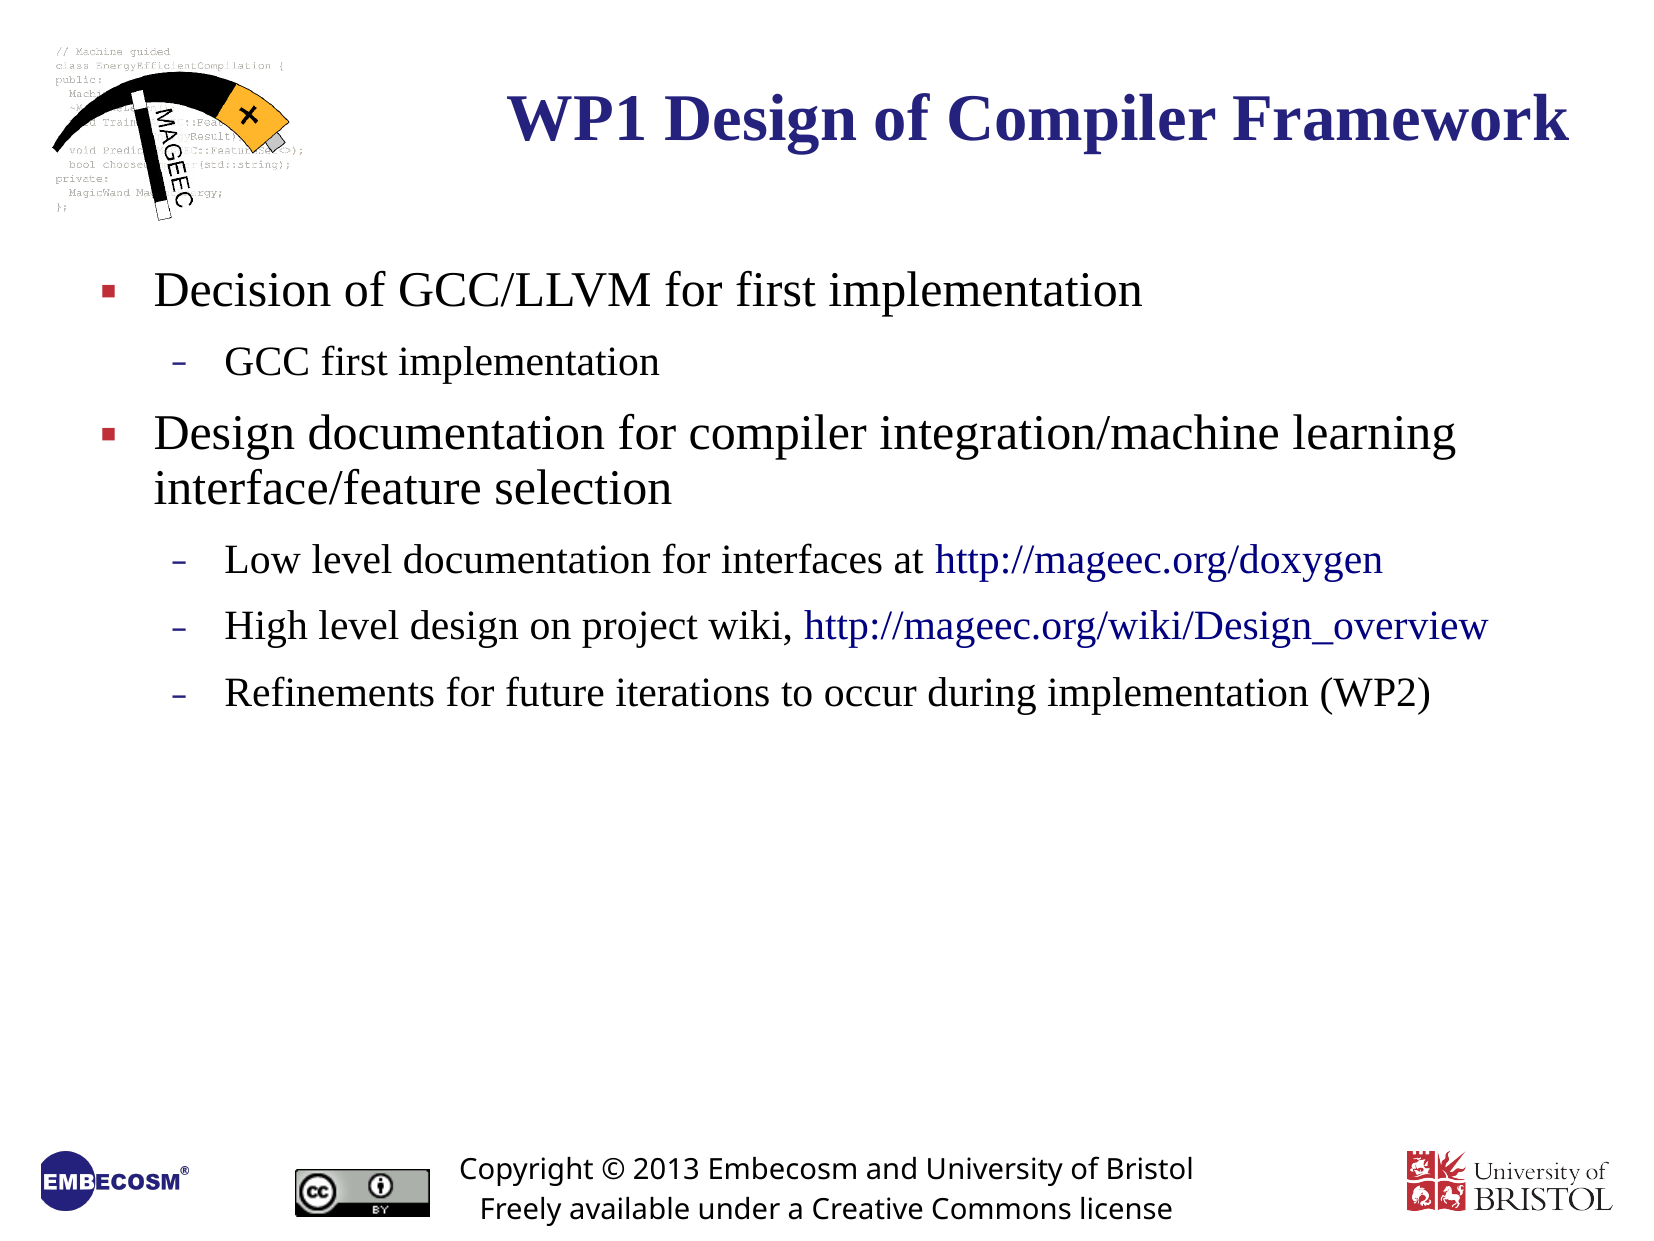

# WP1 Design of Compiler Framework
Decision of GCC/LLVM for first implementation
GCC first implementation
Design documentation for compiler integration/machine learning interface/feature selection
Low level documentation for interfaces at http://mageec.org/doxygen
High level design on project wiki, http://mageec.org/wiki/Design_overview
Refinements for future iterations to occur during implementation (WP2)